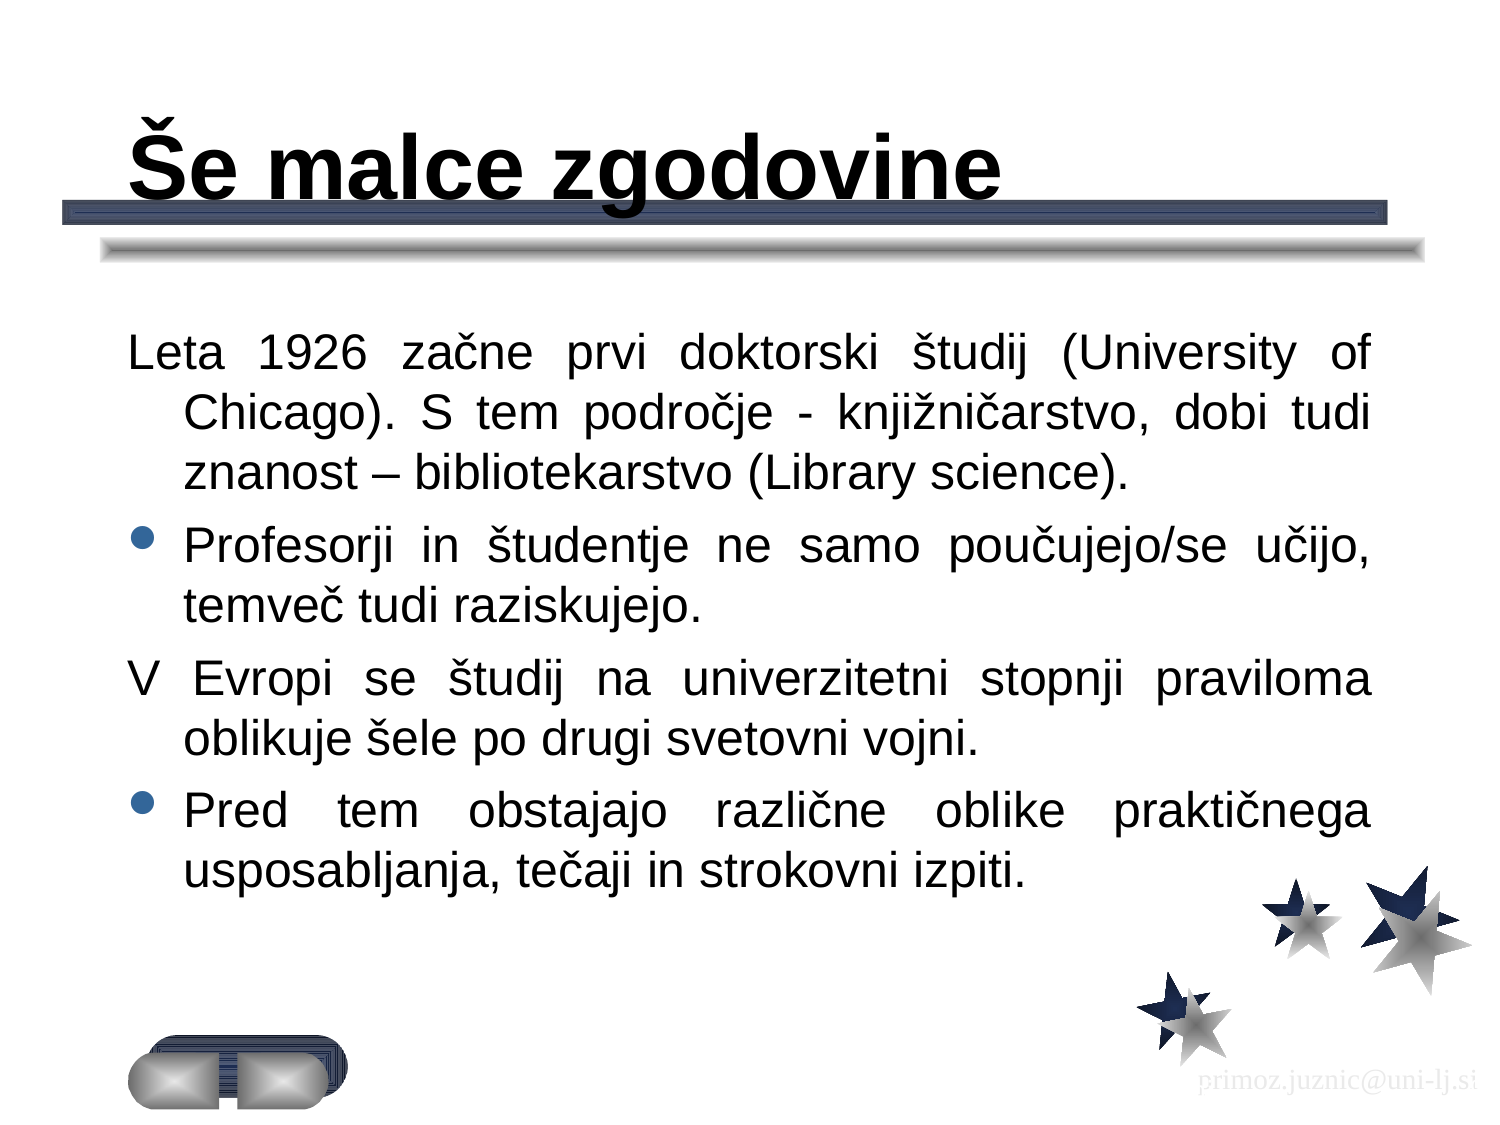

# Še malce zgodovine
Leta 1926 začne prvi doktorski študij (University of Chicago). S tem področje - knjižničarstvo, dobi tudi znanost – bibliotekarstvo (Library science).
Profesorji in študentje ne samo poučujejo/se učijo, temveč tudi raziskujejo.
V Evropi se študij na univerzitetni stopnji praviloma oblikuje šele po drugi svetovni vojni.
Pred tem obstajajo različne oblike praktičnega usposabljanja, tečaji in strokovni izpiti.
Primoz Juznic, BINK, FF, Univerza v Ljubljani